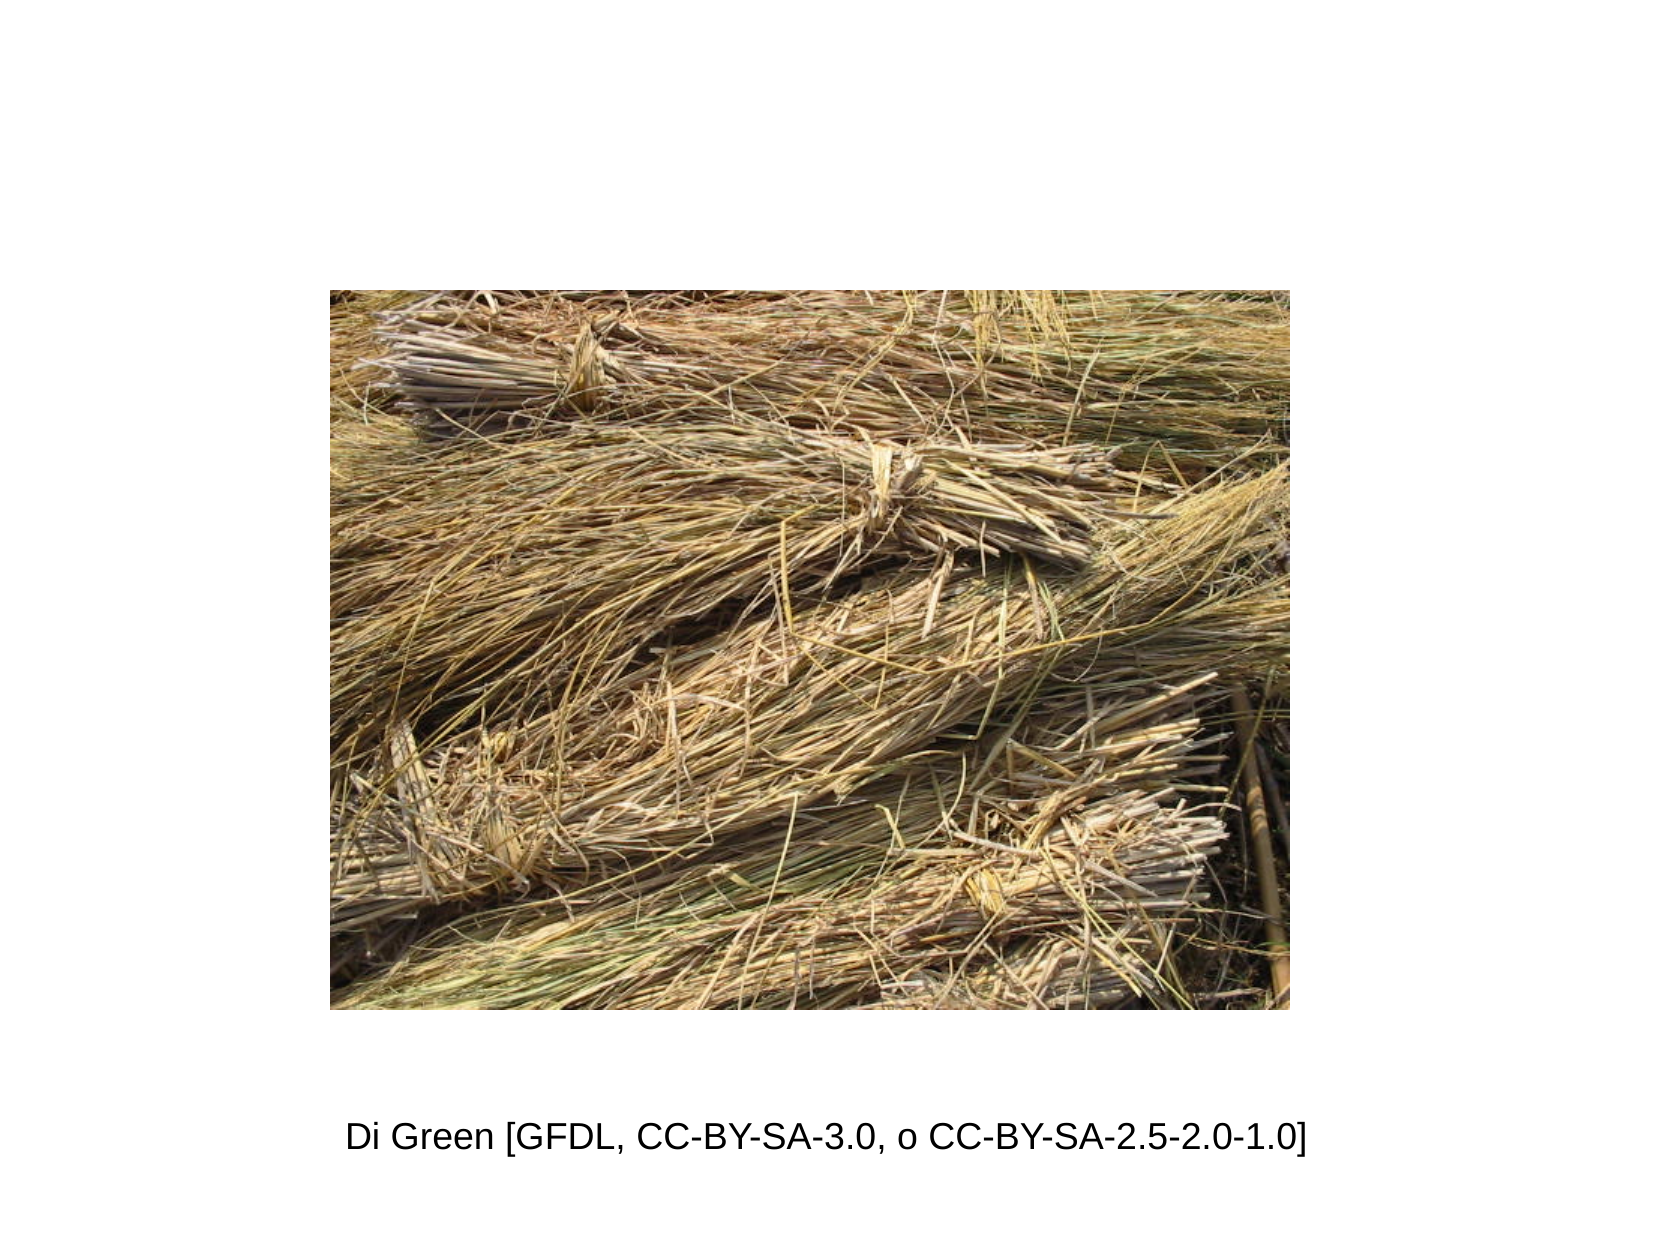

# Di Green [GFDL, CC-BY-SA-3.0, o CC-BY-SA-2.5-2.0-1.0]